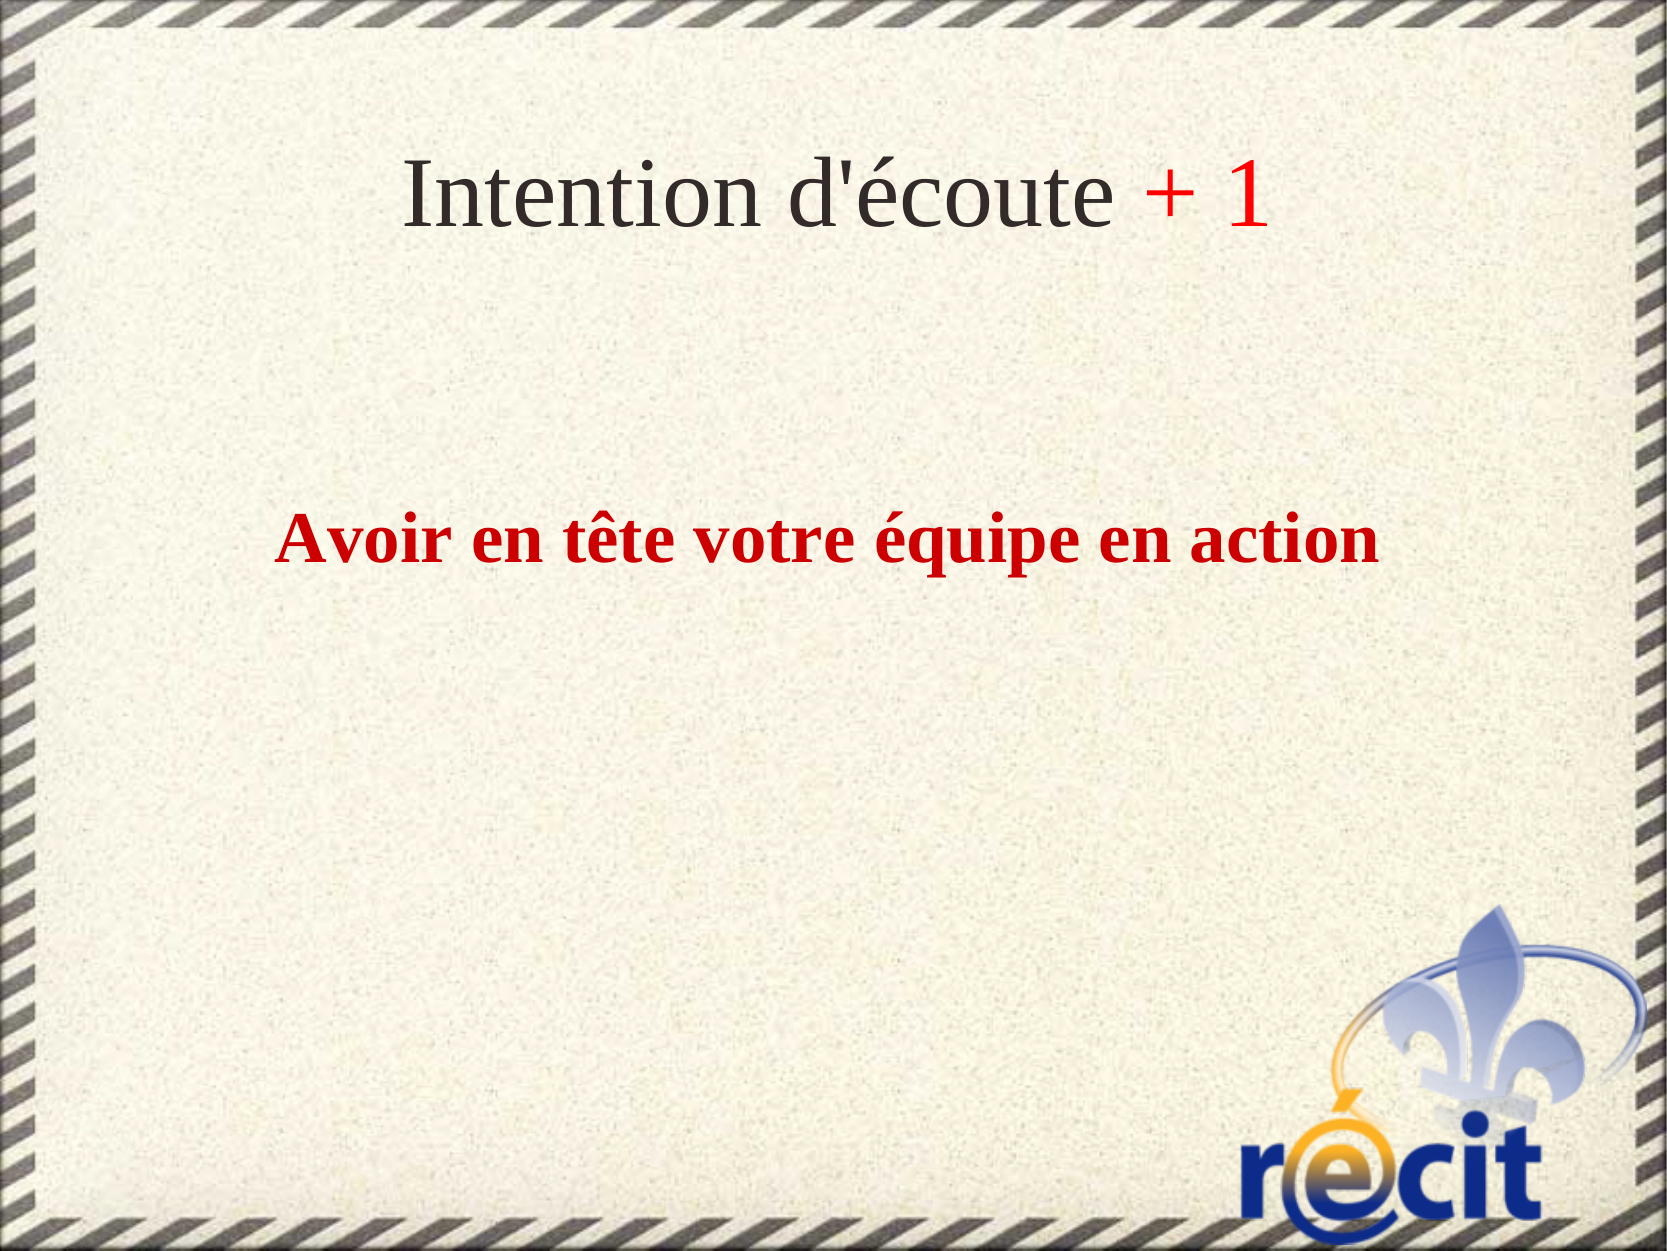

# Intention d'écoute + 1
Avoir en tête votre équipe en action